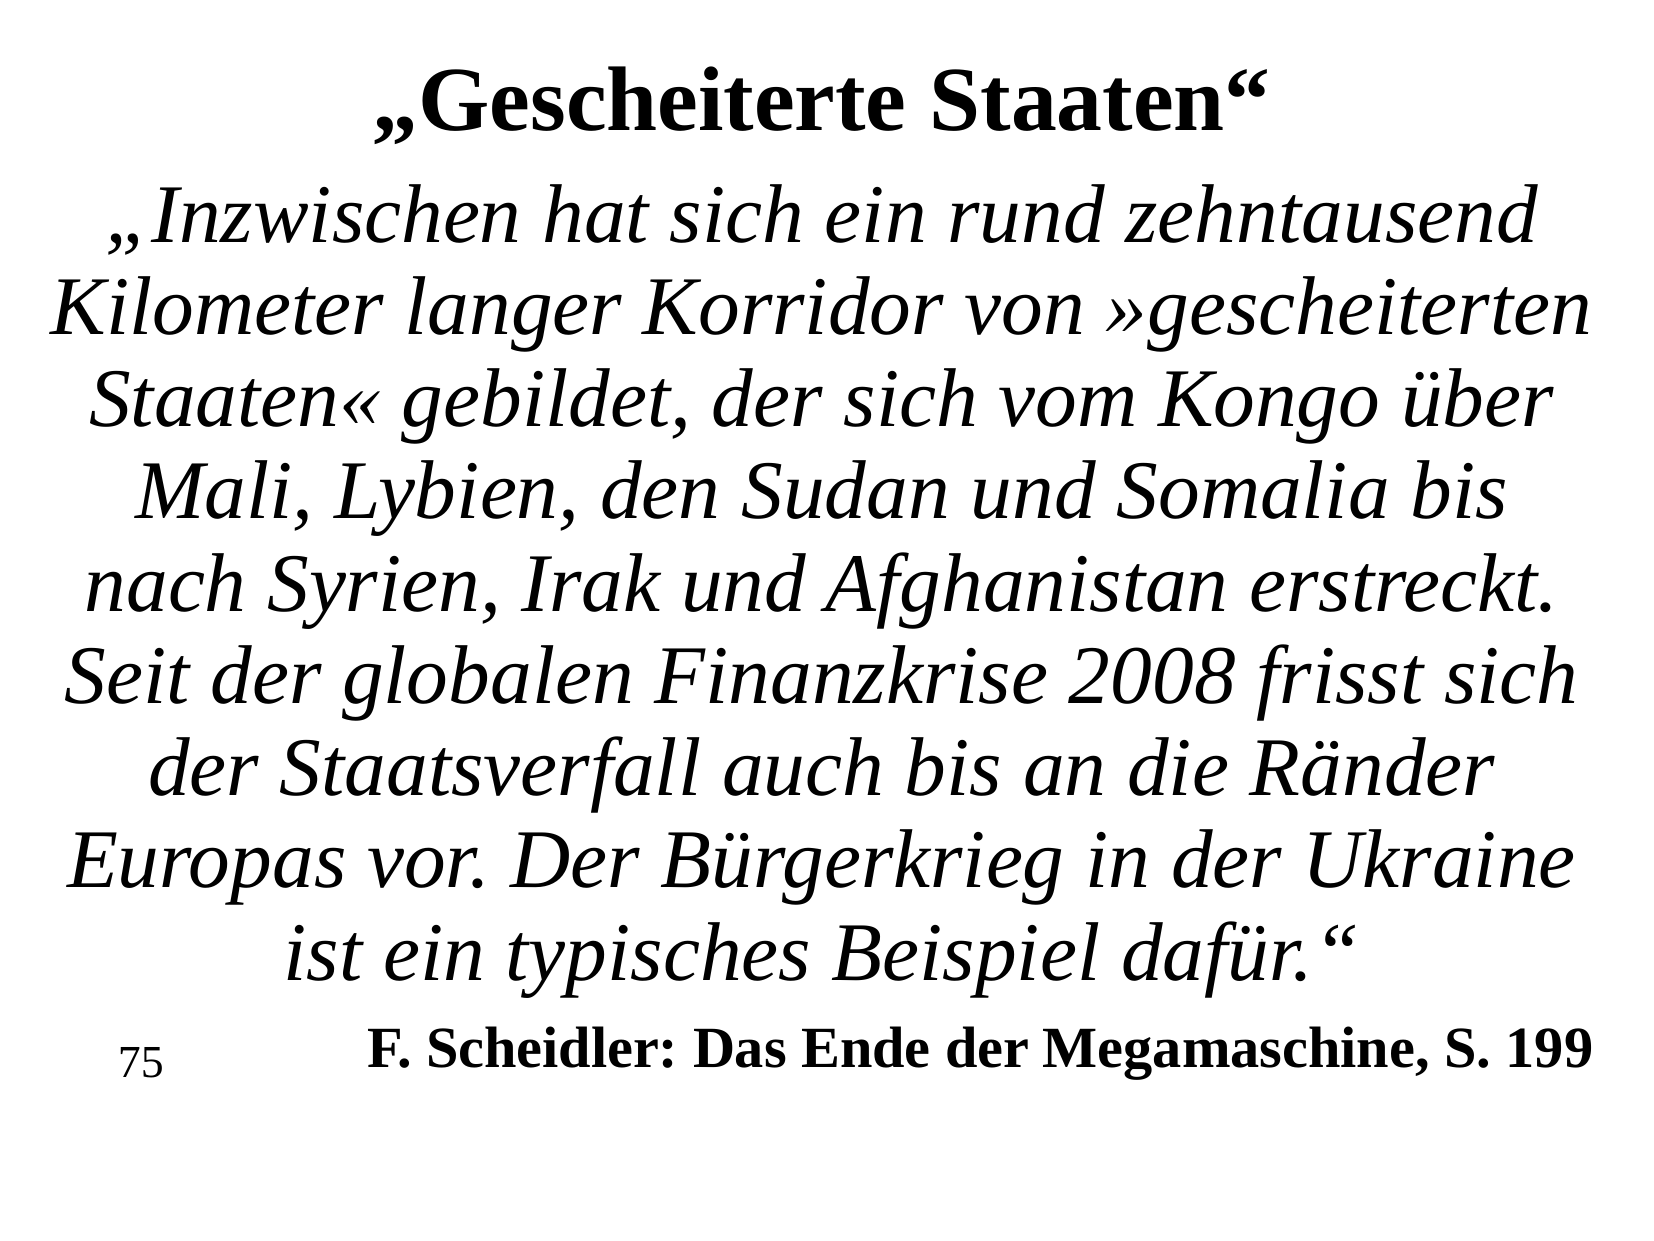

„Gescheiterte Staaten“
„Inzwischen hat sich ein rund zehntausend Kilometer langer Korridor von »gescheiterten Staaten« gebildet, der sich vom Kongo über Mali, Lybien, den Sudan und Somalia bis nach Syrien, Irak und Afghanistan erstreckt. Seit der globalen Finanzkrise 2008 frisst sich der Staatsverfall auch bis an die Ränder Europas vor. Der Bürgerkrieg in der Ukraine ist ein typisches Beispiel dafür.“
F. Scheidler: Das Ende der Megamaschine, S. 199